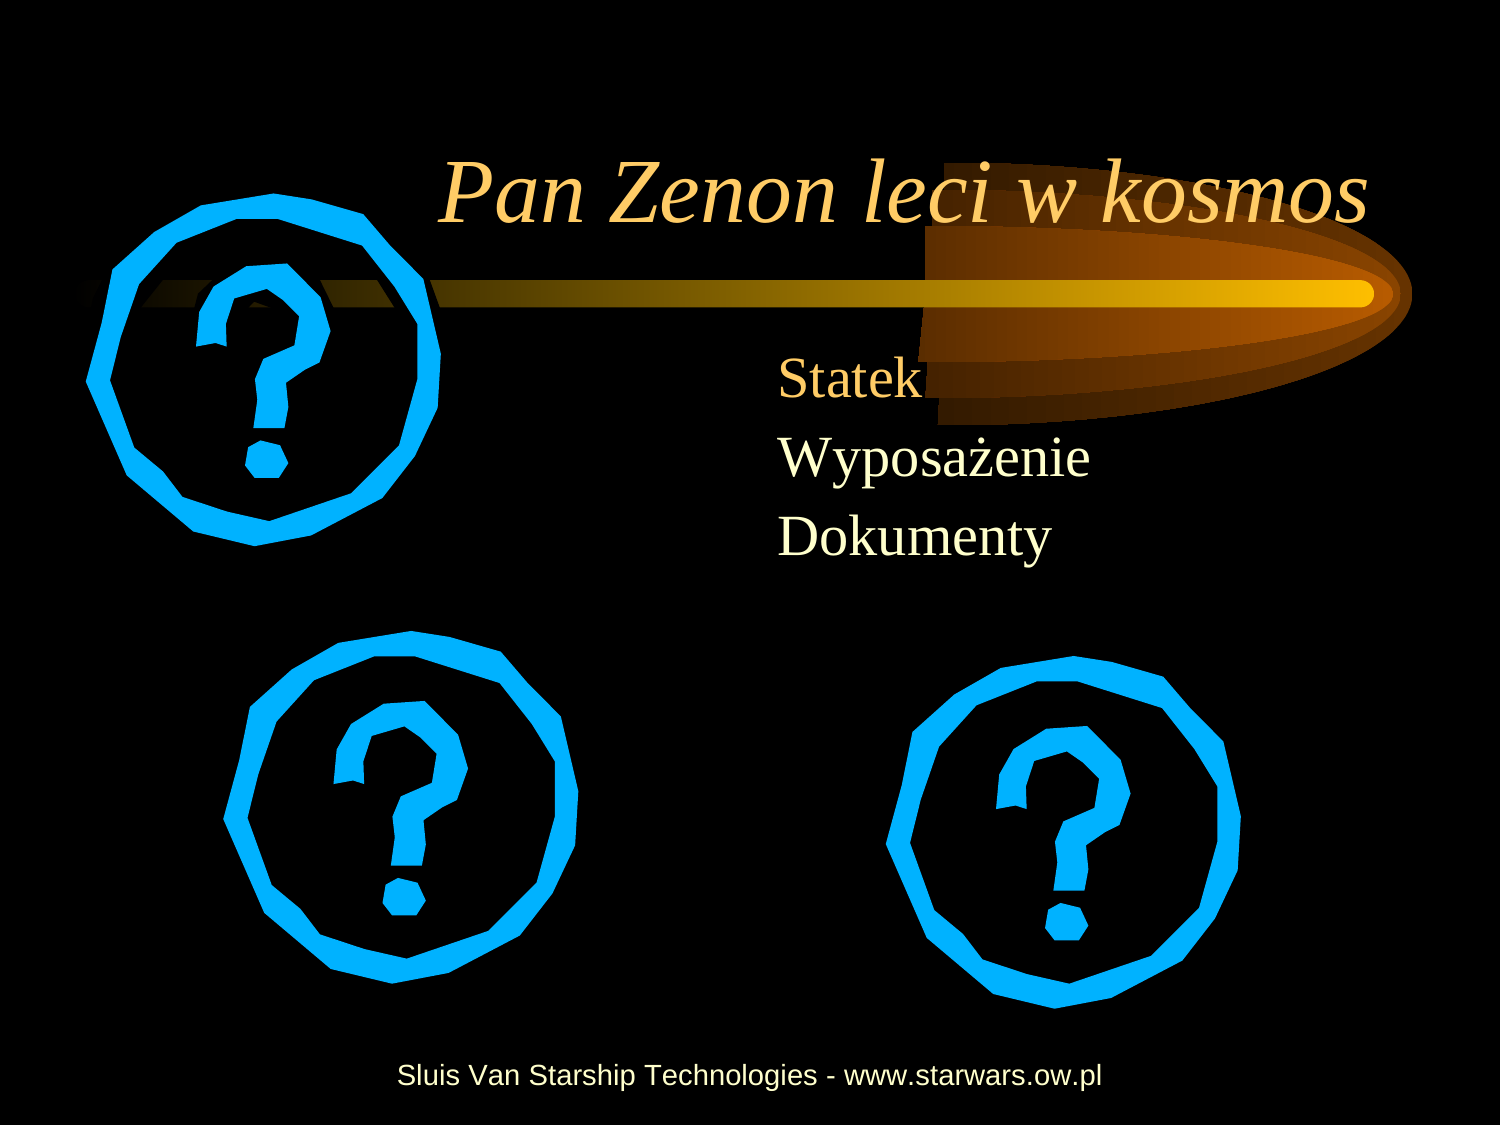

# Pan Zenon leci w kosmos
Statek
Wyposażenie
Dokumenty
Sluis Van Starship Technologies - www.starwars.ow.pl